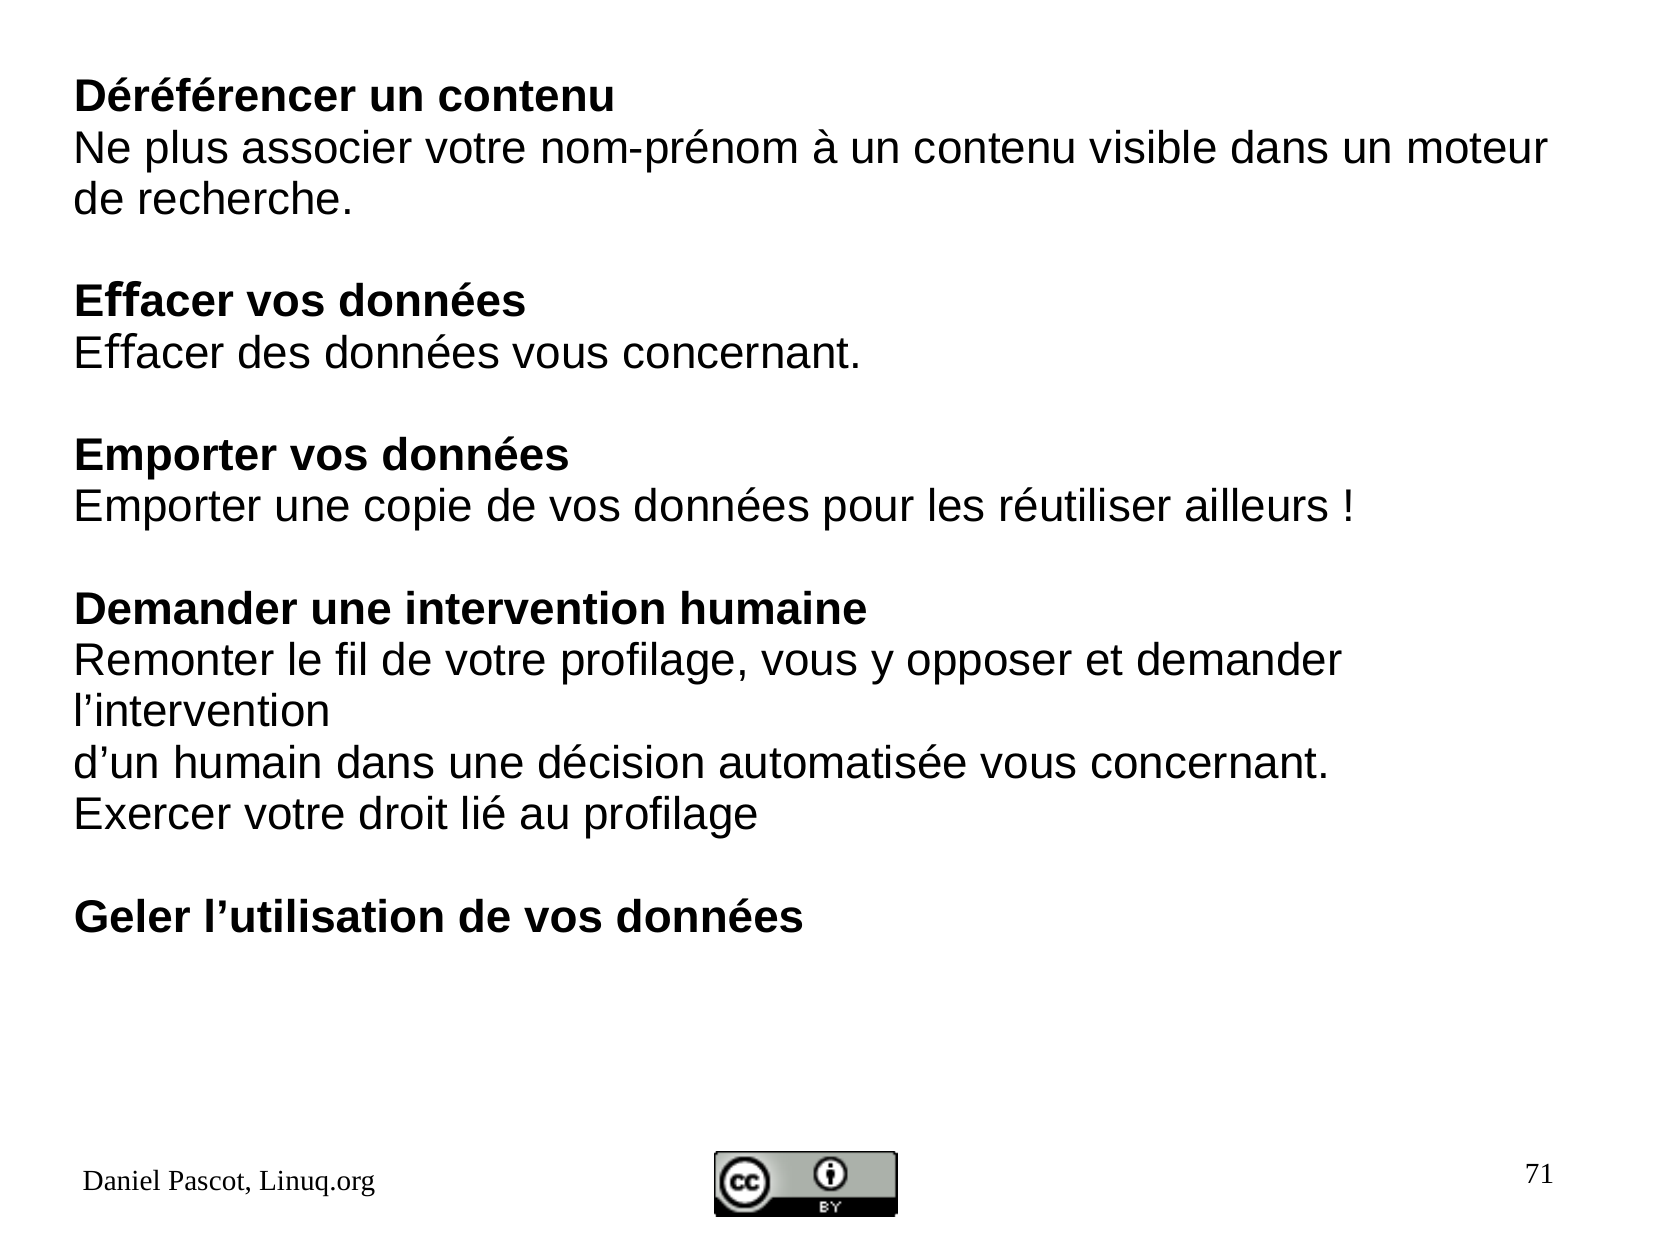

Déréférencer un contenu
Ne plus associer votre nom-prénom à un contenu visible dans un moteur de recherche.
Eﬀacer vos données
Eﬀacer des données vous concernant.
Emporter vos données
Emporter une copie de vos données pour les réutiliser ailleurs !
Demander une intervention humaine
Remonter le ﬁl de votre proﬁlage, vous y opposer et demander l’intervention
d’un humain dans une décision automatisée vous concernant.
Exercer votre droit lié au proﬁlage
Geler l’utilisation de vos données
71
15-08- 2018